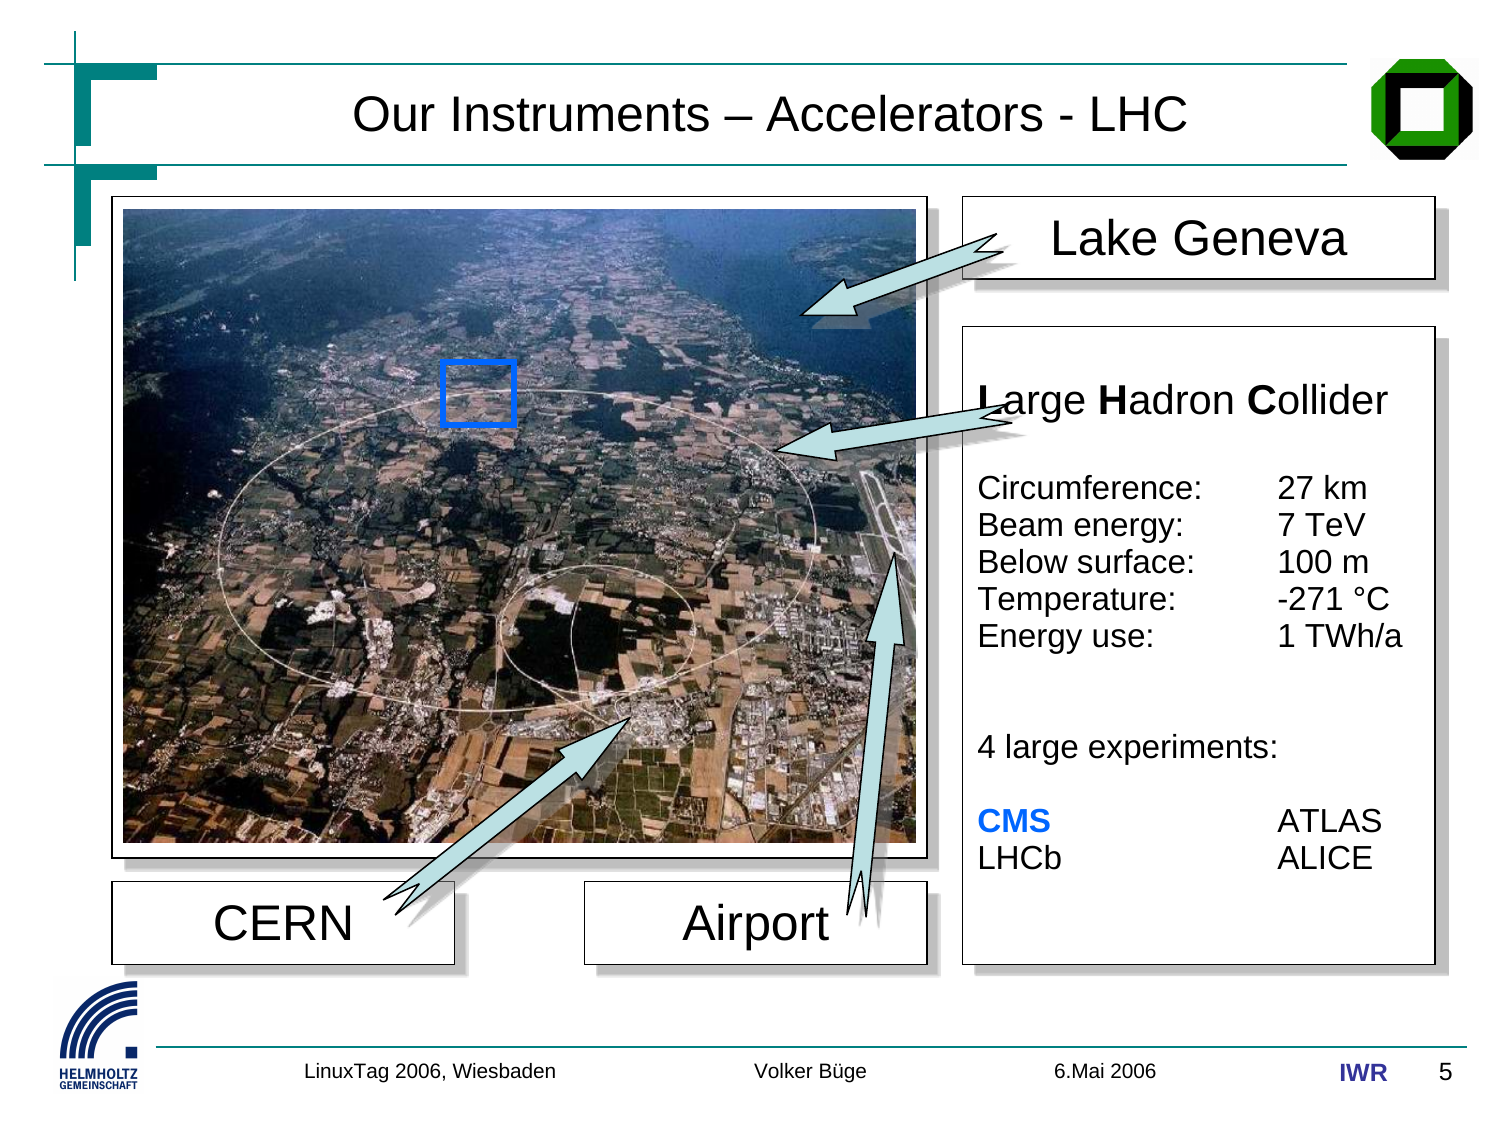

# Our Instruments – Accelerators - LHC
Lake Geneva
Large Hadron Collider
Circumference:	27 km
Beam energy: 	7 TeV
Below surface:	100 m
Temperature:	-271 °C
Energy use: 	1 TWh/a
4 large experiments:
CMS		ATLAS
LHCb		ALICE
CERN
Airport
5